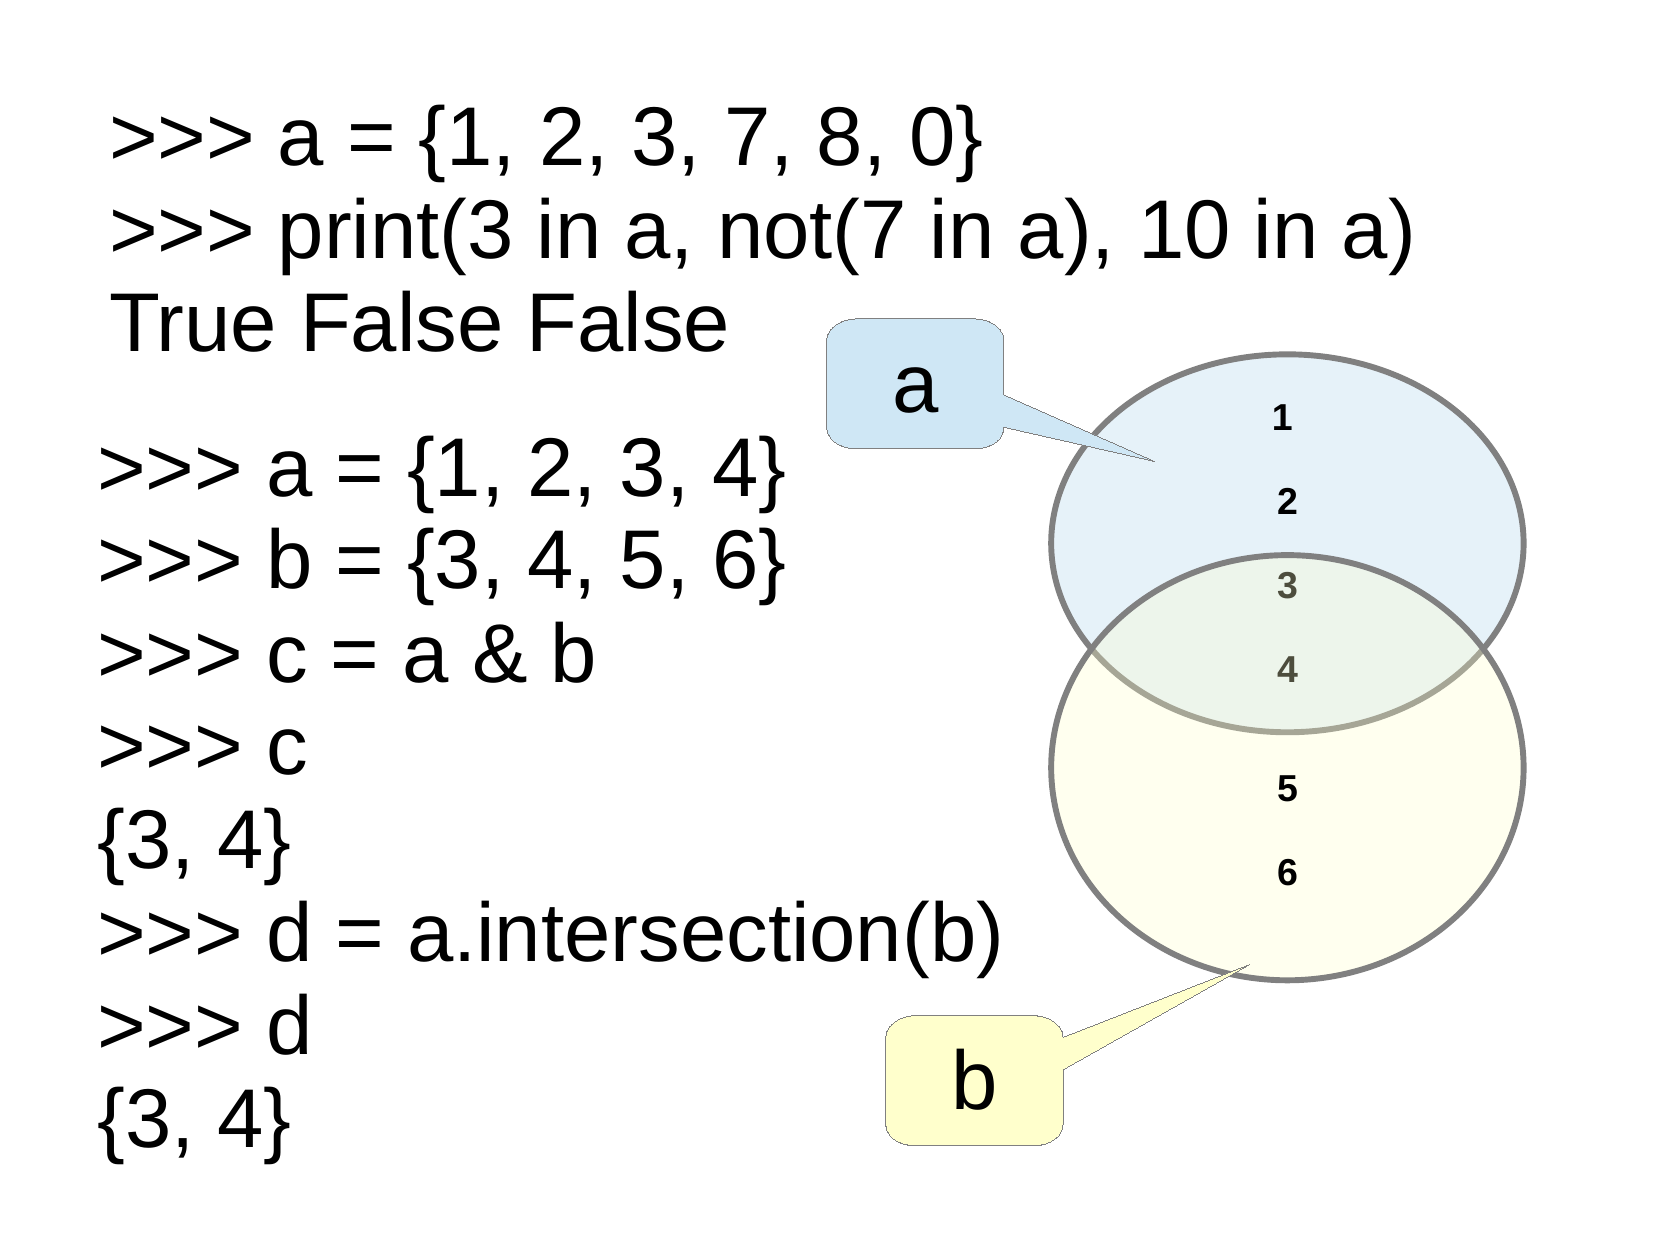

>>> a = {1, 2, 3, 7, 8, 0}
>>> print(3 in a, not(7 in a), 10 in a)
True False False
a
1
2
3
4
>>> a = {1, 2, 3, 4}
>>> b = {3, 4, 5, 6}
>>> c = a & b
>>> c
{3, 4}
>>> d = a.intersection(b)
>>> d
{3, 4}
5
6
b